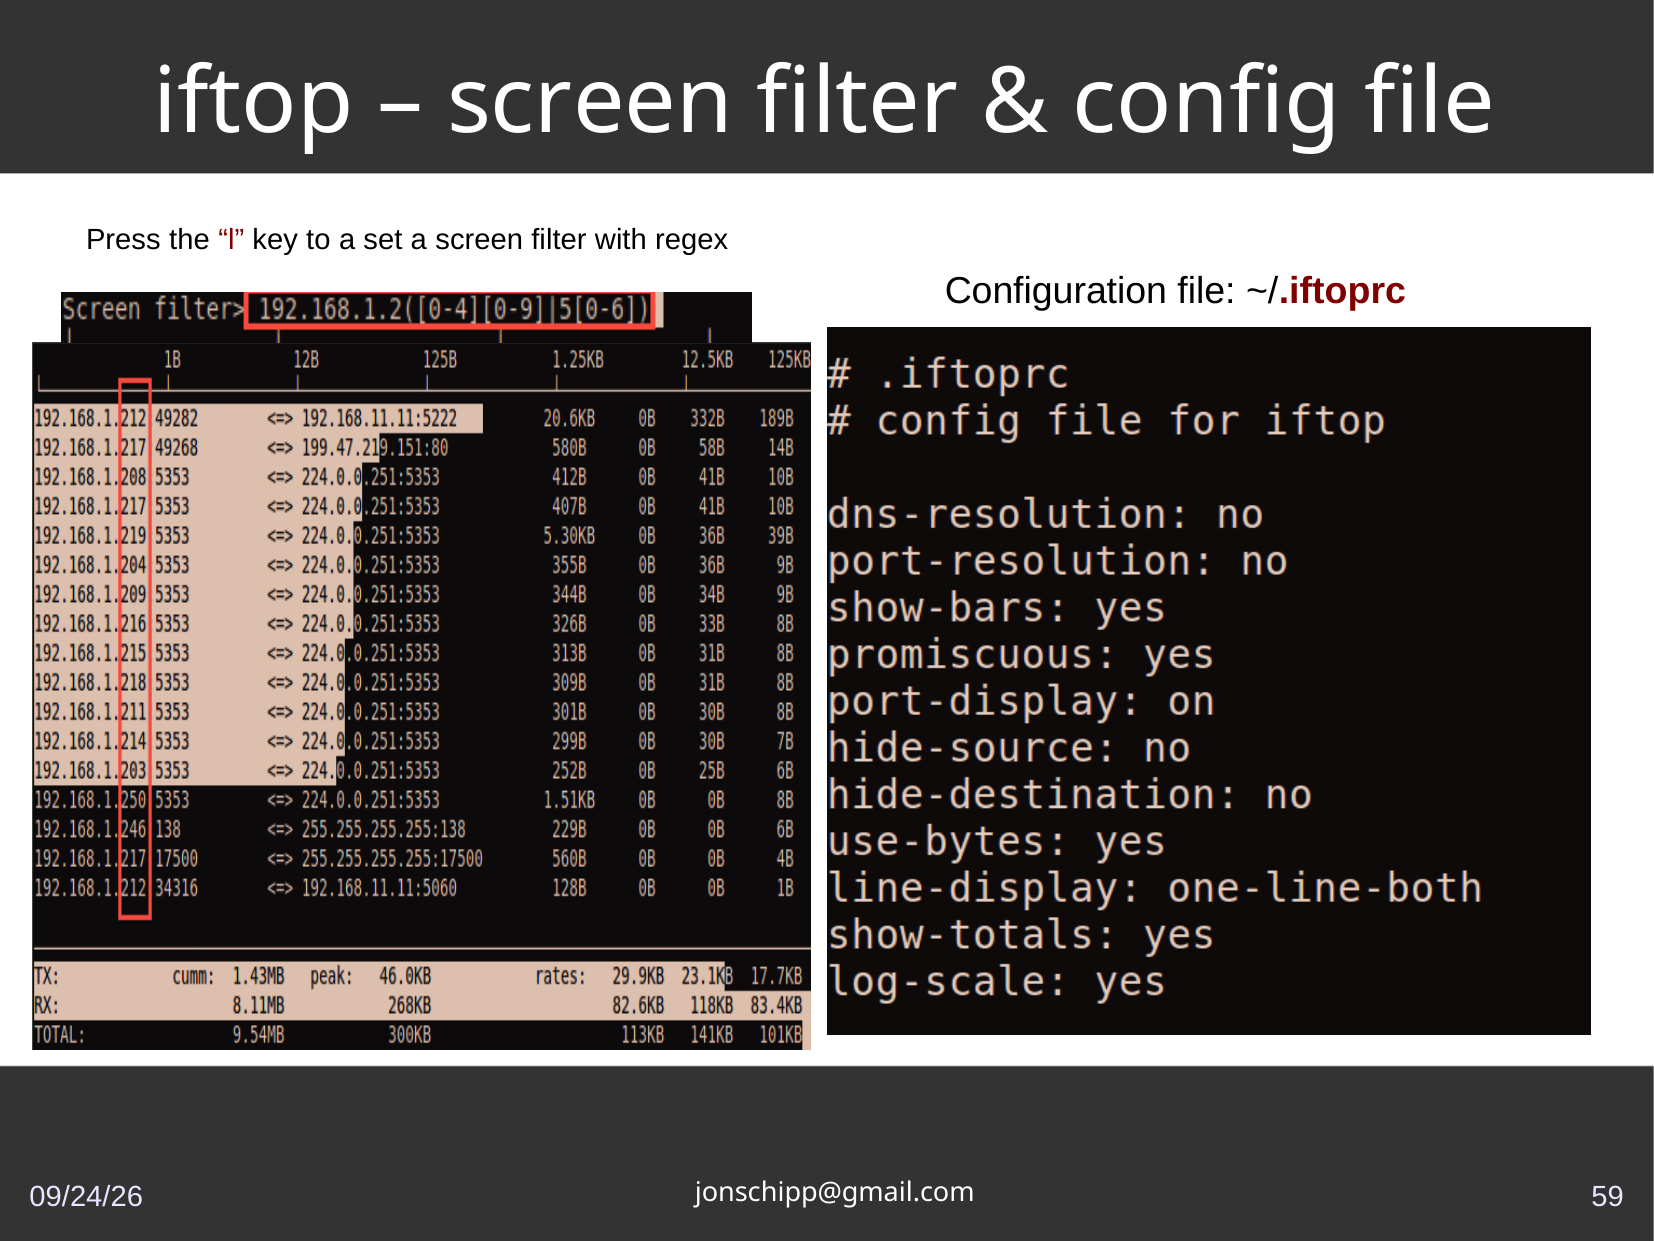

iftop – screen filter & config file
Press the “l” key to a set a screen filter with regex
Configuration file: ~/.iftoprc
jonschipp@gmail.com